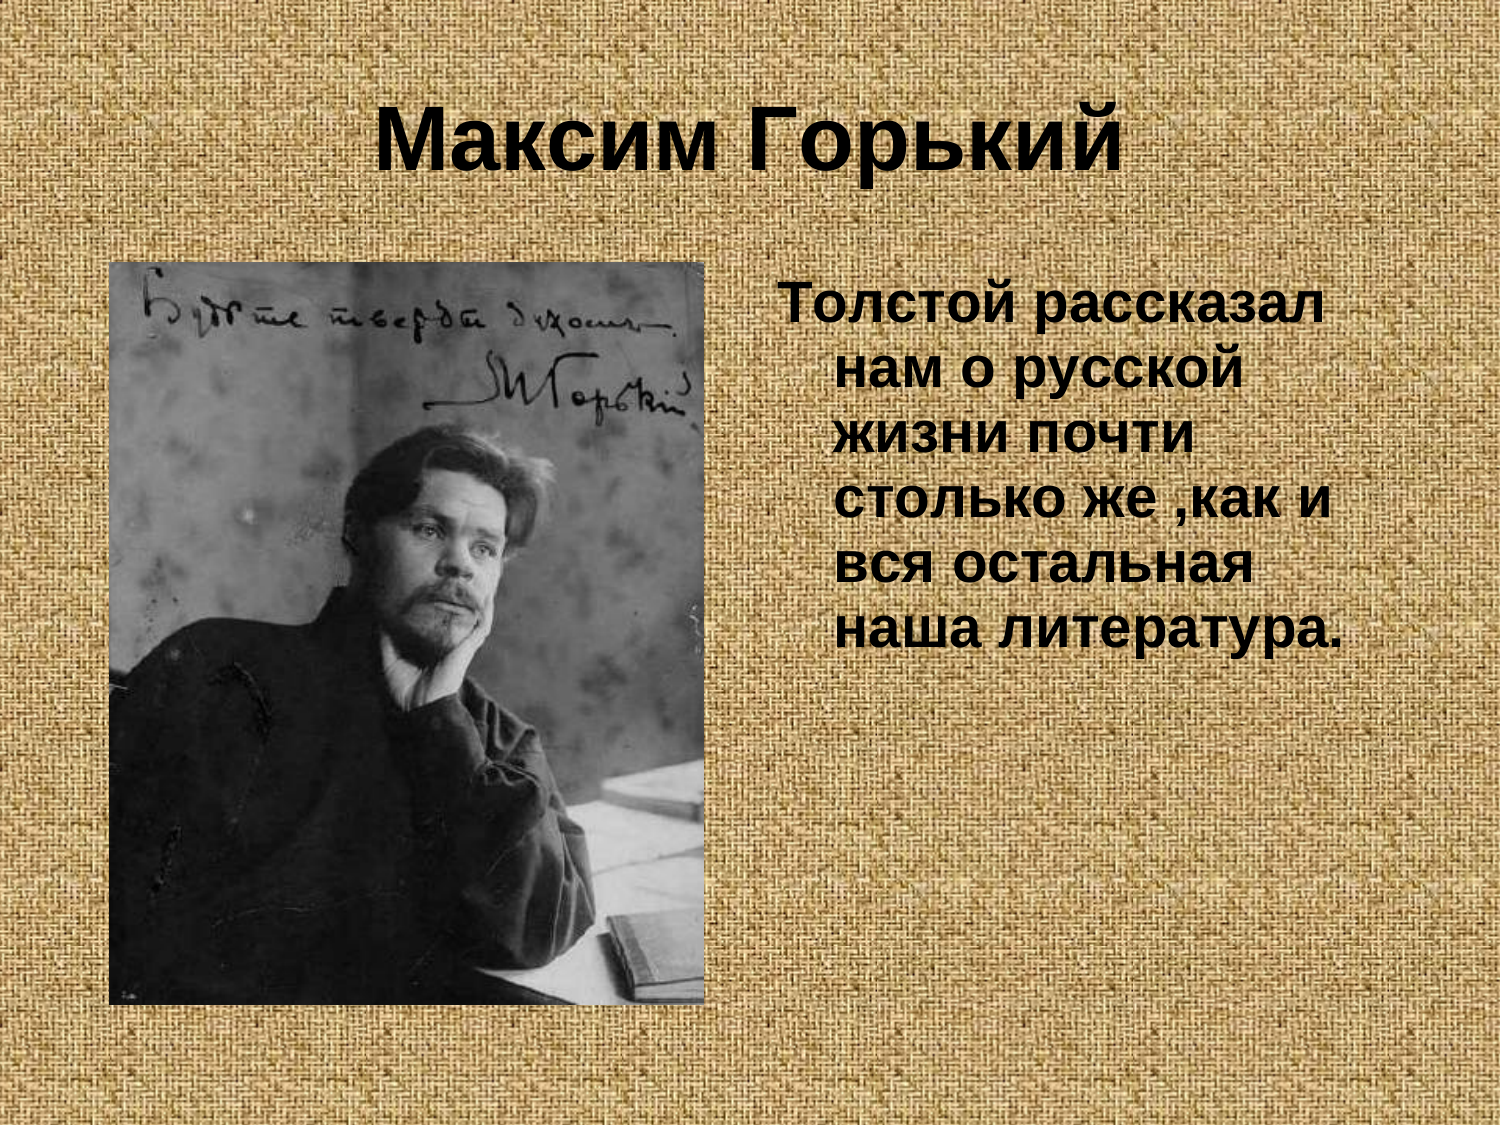

# Максим Горький
Толстой рассказал нам о русской жизни почти столько же ,как и вся остальная наша литература.